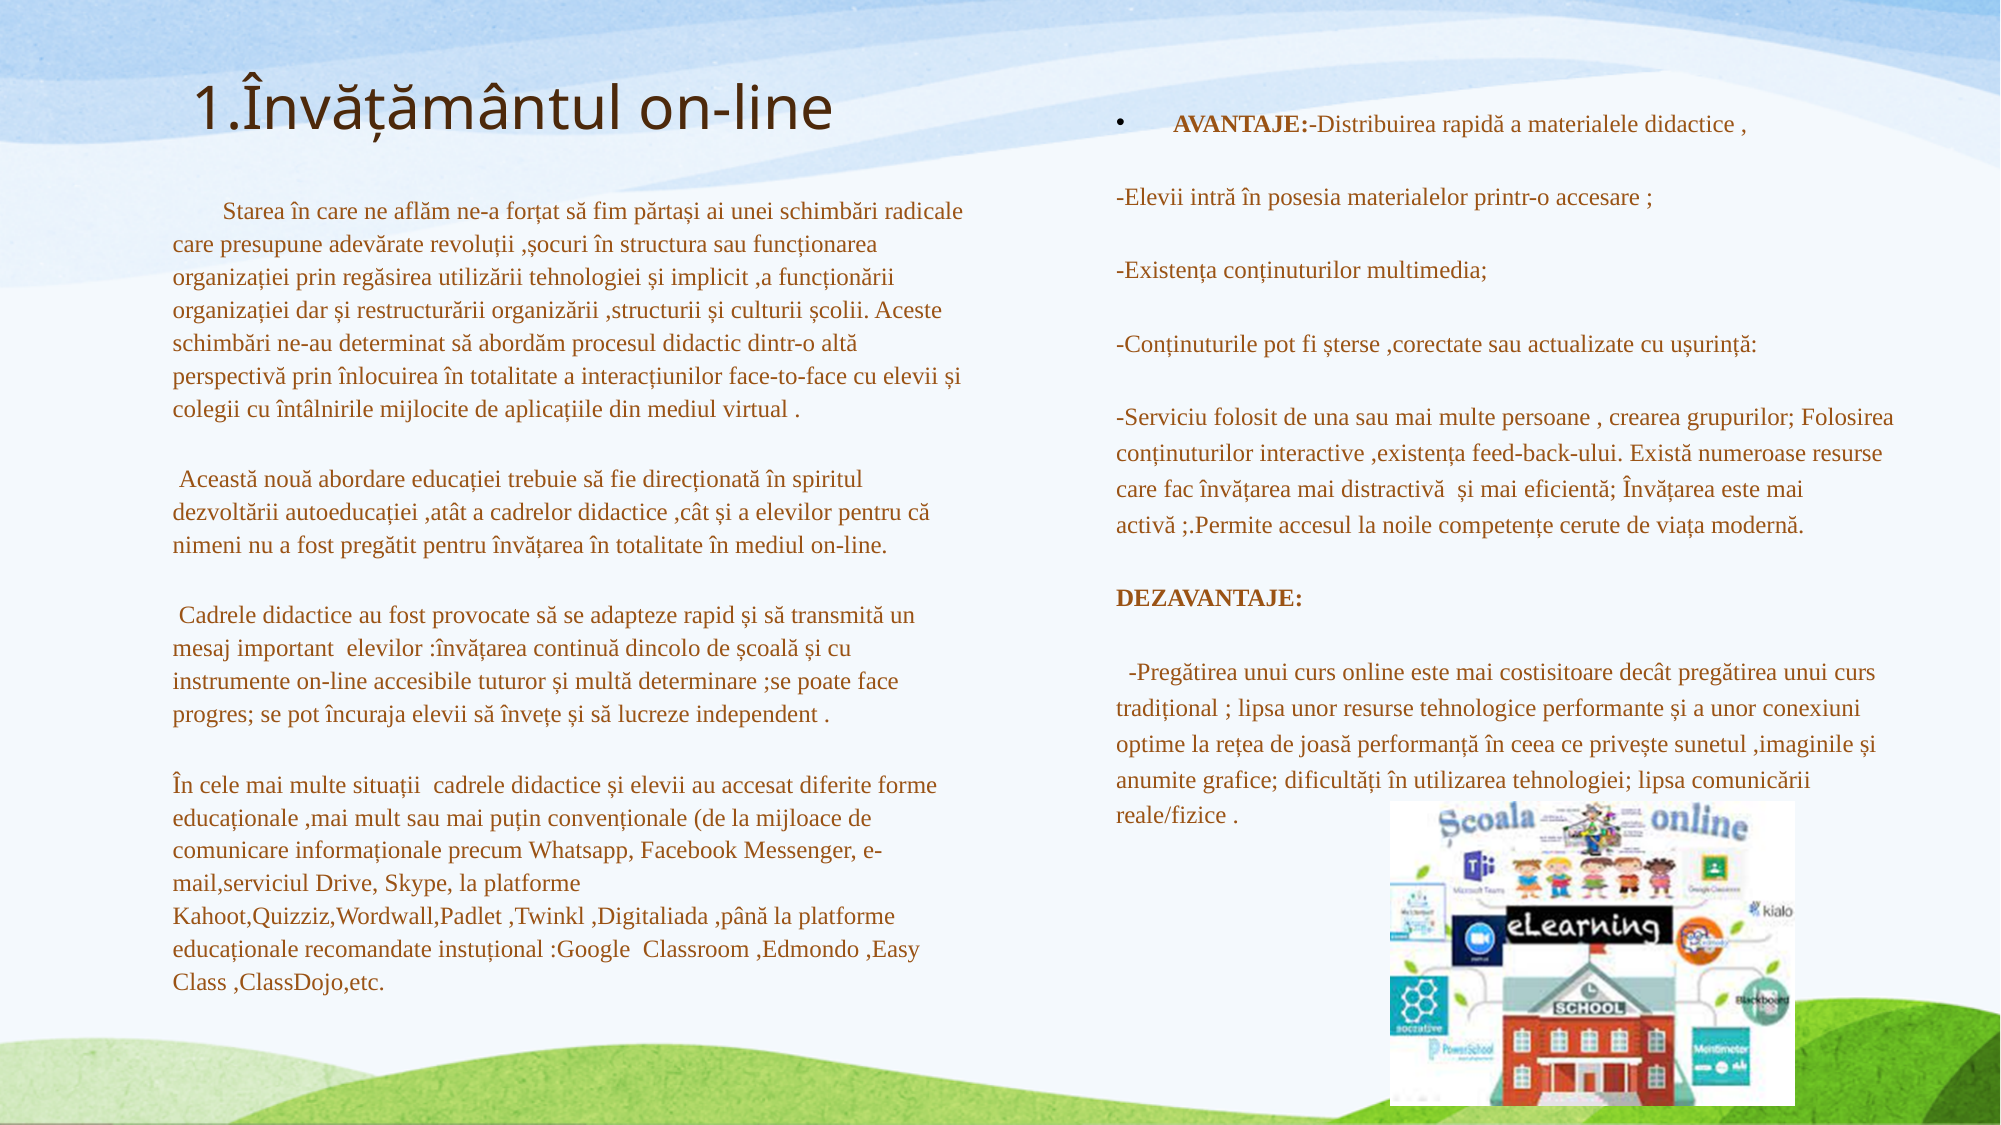

# 1.Învățământul on-line
AVANTAJE:-Distribuirea rapidă a materialele didactice ,
-Elevii intră în posesia materialelor printr-o accesare ;
-Existența conținuturilor multimedia;
-Conținuturile pot fi șterse ,corectate sau actualizate cu ușurință:
-Serviciu folosit de una sau mai multe persoane , crearea grupurilor; Folosirea conținuturilor interactive ,existența feed-back-ului. Există numeroase resurse care fac învățarea mai distractivă și mai eficientă; Învățarea este mai activă ;.Permite accesul la noile competențe cerute de viața modernă.
DEZAVANTAJE:
 -Pregătirea unui curs online este mai costisitoare decât pregătirea unui curs tradițional ; lipsa unor resurse tehnologice performante și a unor conexiuni optime la rețea de joasă performanță în ceea ce privește sunetul ,imaginile și anumite grafice; dificultăți în utilizarea tehnologiei; lipsa comunicării reale/fizice .
 Starea în care ne aflăm ne-a forțat să fim părtași ai unei schimbări radicale care presupune adevărate revoluții ,șocuri în structura sau funcționarea organizației prin regăsirea utilizării tehnologiei și implicit ,a funcționării organizației dar și restructurării organizării ,structurii și culturii școlii. Aceste schimbări ne-au determinat să abordăm procesul didactic dintr-o altă perspectivă prin înlocuirea în totalitate a interacțiunilor face-to-face cu elevii și colegii cu întâlnirile mijlocite de aplicațiile din mediul virtual .
 Această nouă abordare educației trebuie să fie direcționată în spiritul dezvoltării autoeducației ,atât a cadrelor didactice ,cât și a elevilor pentru că nimeni nu a fost pregătit pentru învățarea în totalitate în mediul on-line.
 Cadrele didactice au fost provocate să se adapteze rapid și să transmită un mesaj important elevilor :învățarea continuă dincolo de școală și cu instrumente on-line accesibile tuturor și multă determinare ;se poate face progres; se pot încuraja elevii să învețe și să lucreze independent .
În cele mai multe situații cadrele didactice și elevii au accesat diferite forme educaționale ,mai mult sau mai puțin convenționale (de la mijloace de comunicare informaționale precum Whatsapp, Facebook Messenger, e-mail,serviciul Drive, Skype, la platforme Kahoot,Quizziz,Wordwall,Padlet ,Twinkl ,Digitaliada ,până la platforme educaționale recomandate instuțional :Google Classroom ,Edmondo ,Easy Class ,ClassDojo,etc.